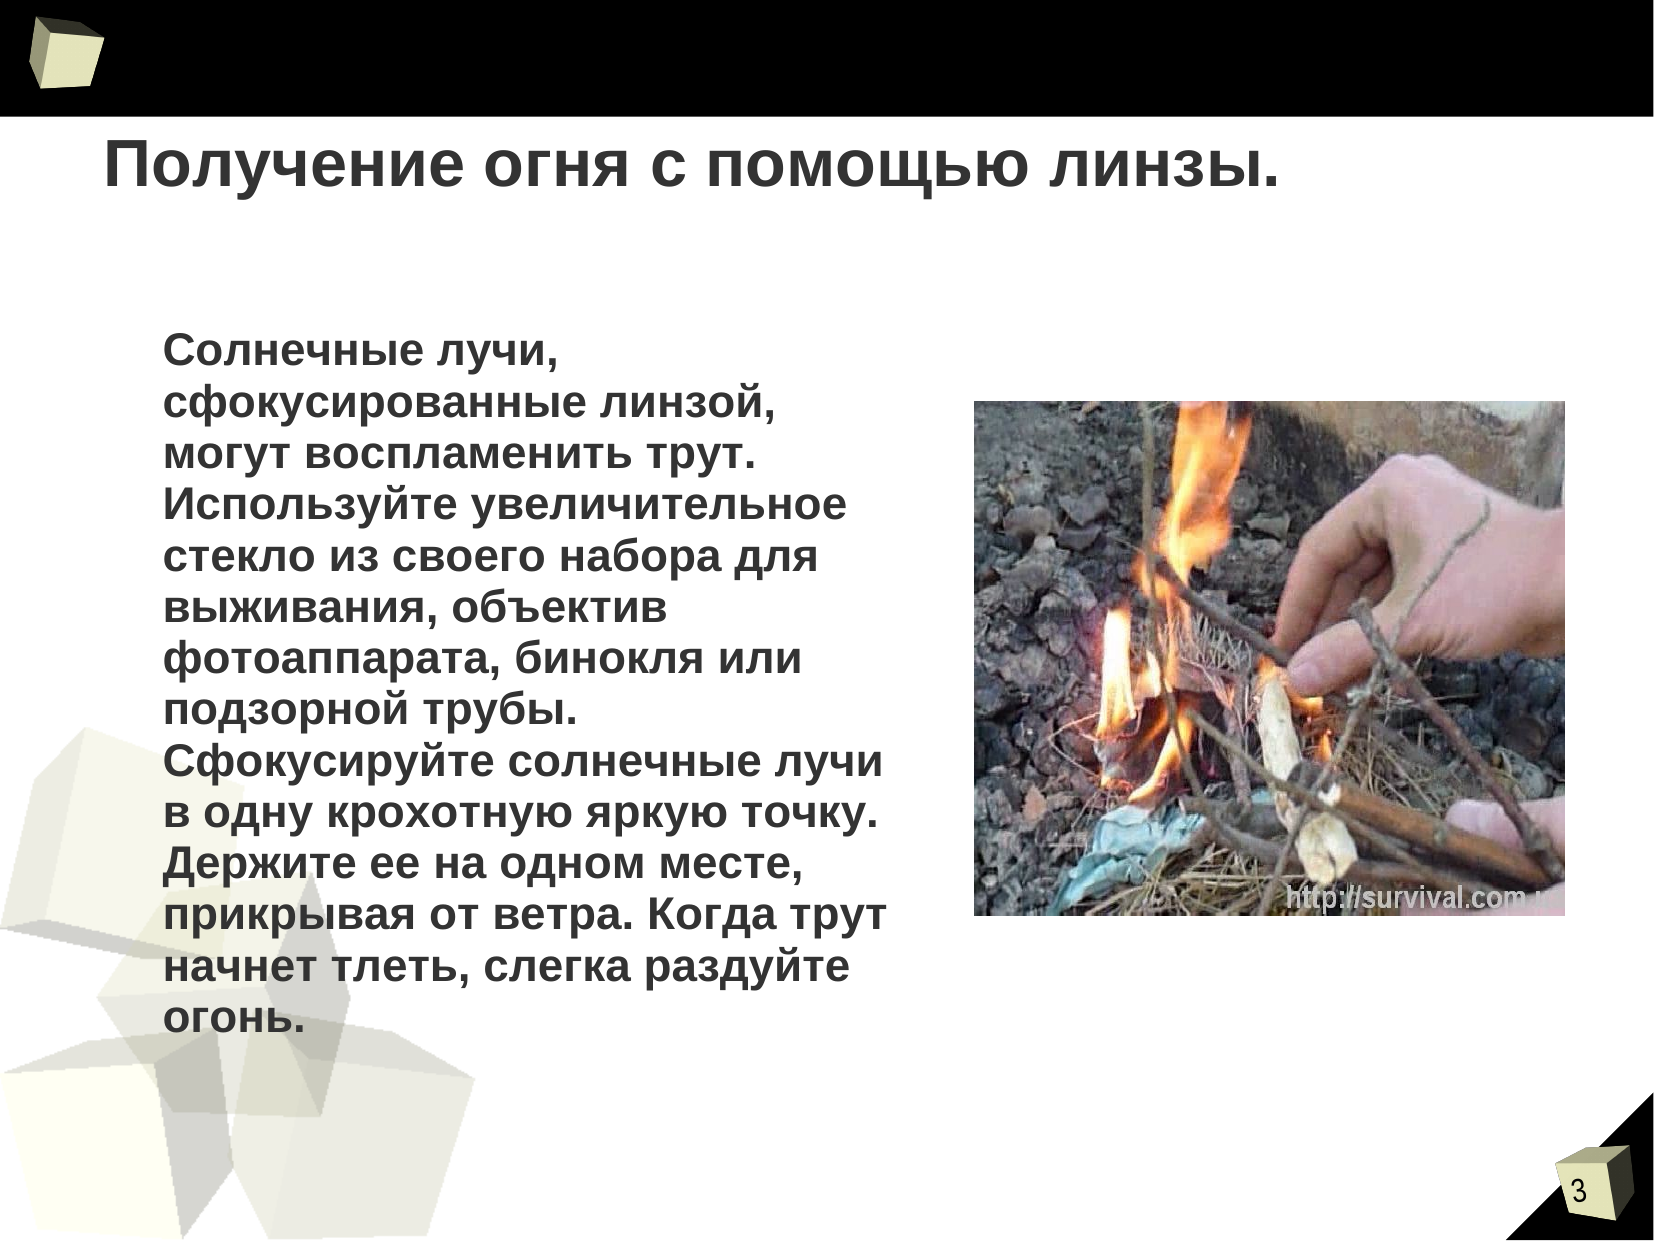

Получение огня с помощью линзы.
Солнечные лучи, сфокусированные линзой, могут воспламенить трут. Используйте увеличительное стекло из своего набора для выживания, объектив фотоаппарата, бинокля или подзорной трубы. Сфокусируйте солнечные лучи в одну крохотную яркую точку. Держите ее на одном месте, прикрывая от ветра. Когда трут начнет тлеть, слегка раздуйте огонь.